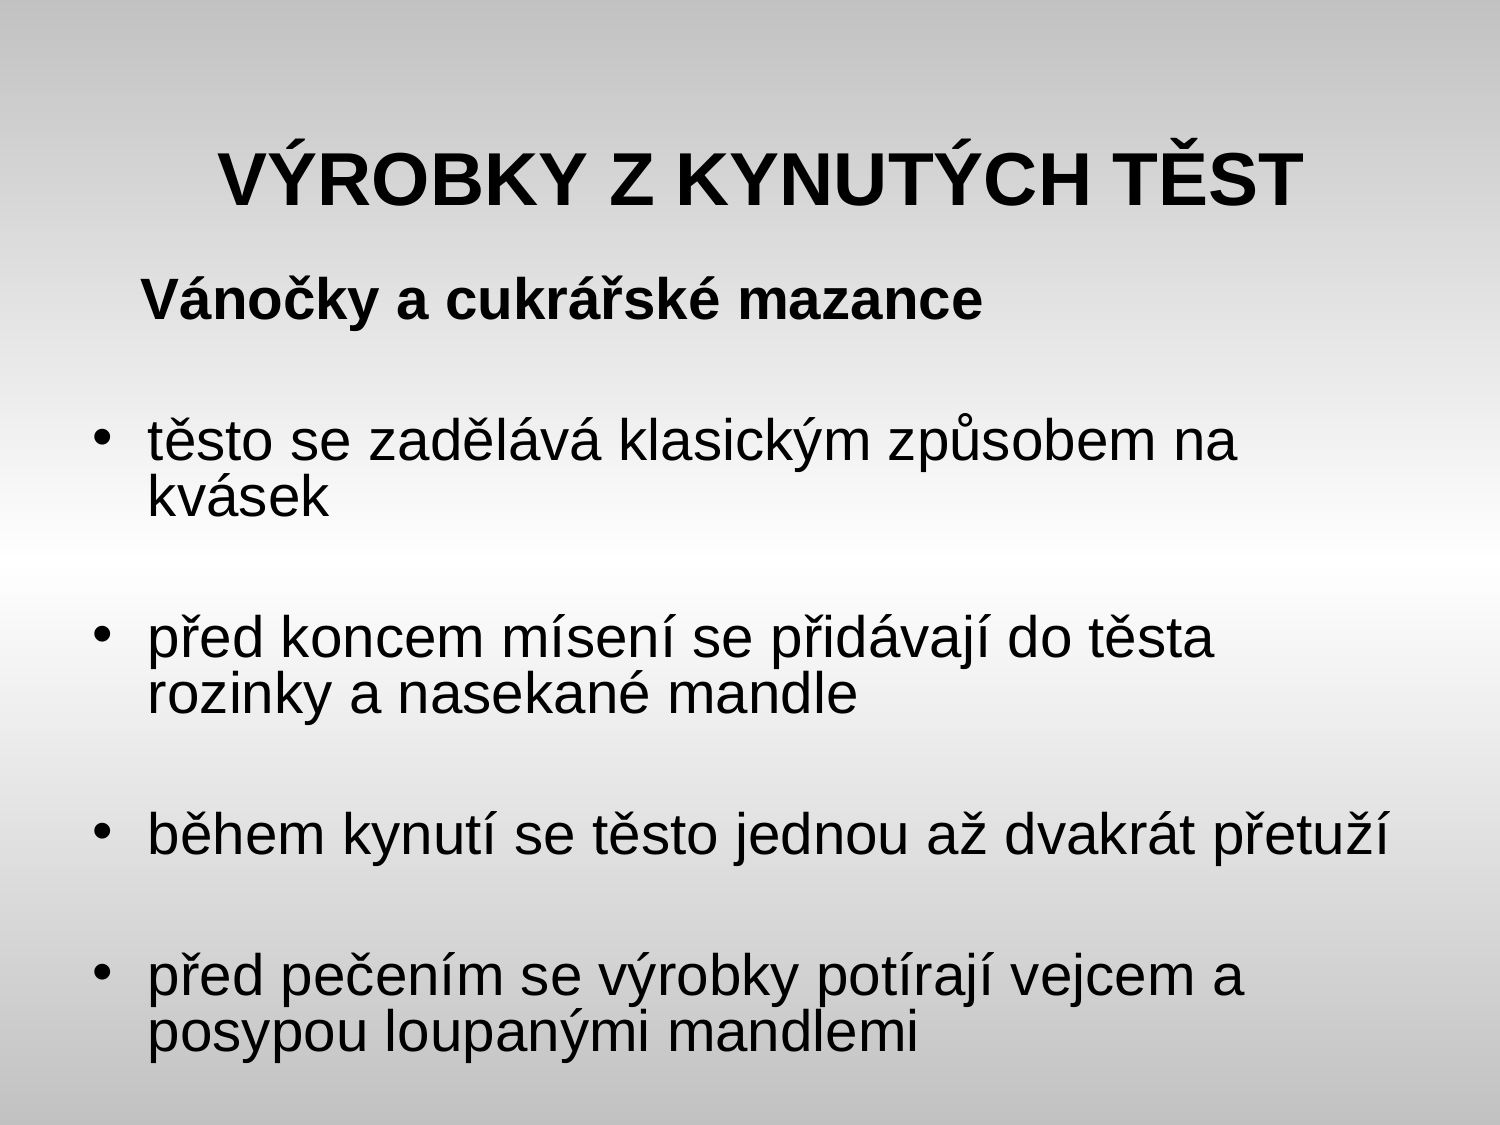

VÝROBKY Z KYNUTÝCH TĚST
# Vánočky a cukrářské mazance
těsto se zadělává klasickým způsobem na kvásek
před koncem mísení se přidávají do těsta rozinky a nasekané mandle
během kynutí se těsto jednou až dvakrát přetuží
před pečením se výrobky potírají vejcem a posypou loupanými mandlemi